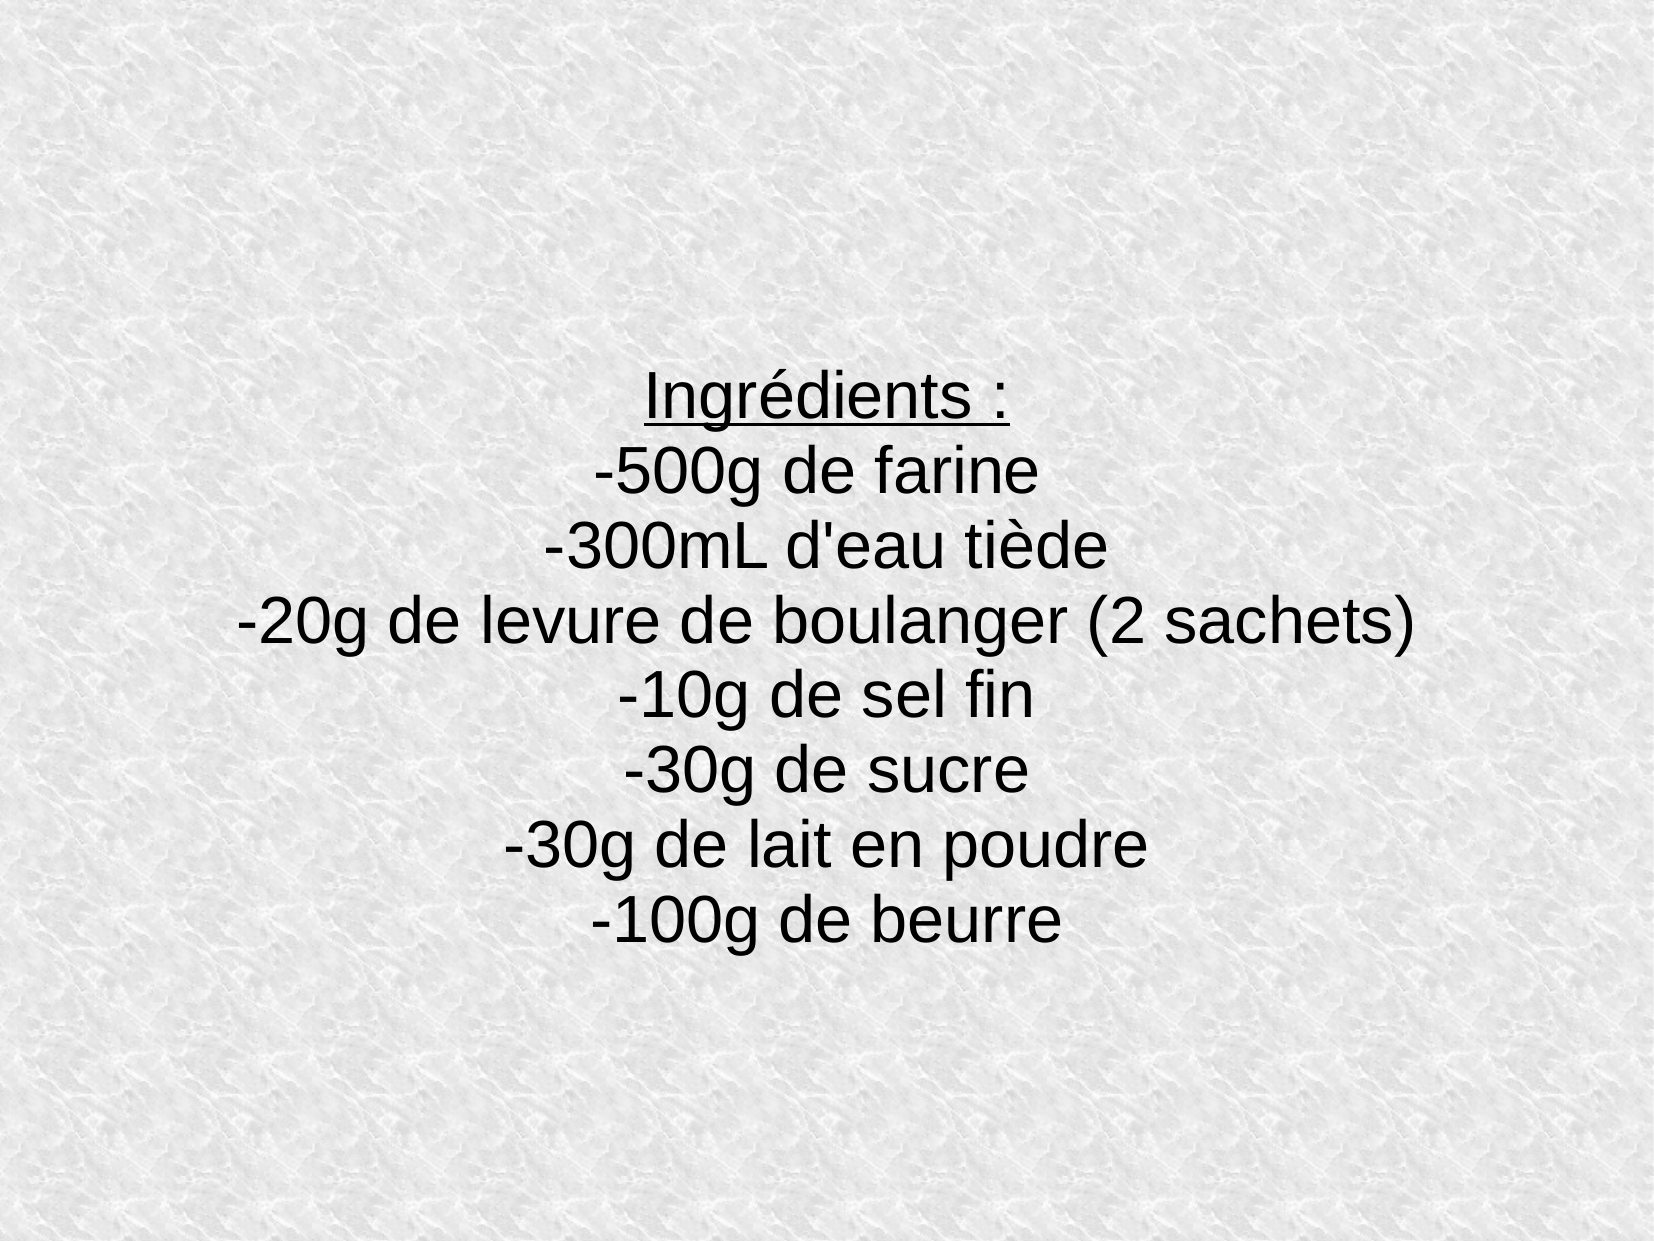

Ingrédients :
-500g de farine
-300mL d'eau tiède
-20g de levure de boulanger (2 sachets)
-10g de sel fin
-30g de sucre
-30g de lait en poudre
-100g de beurre
#